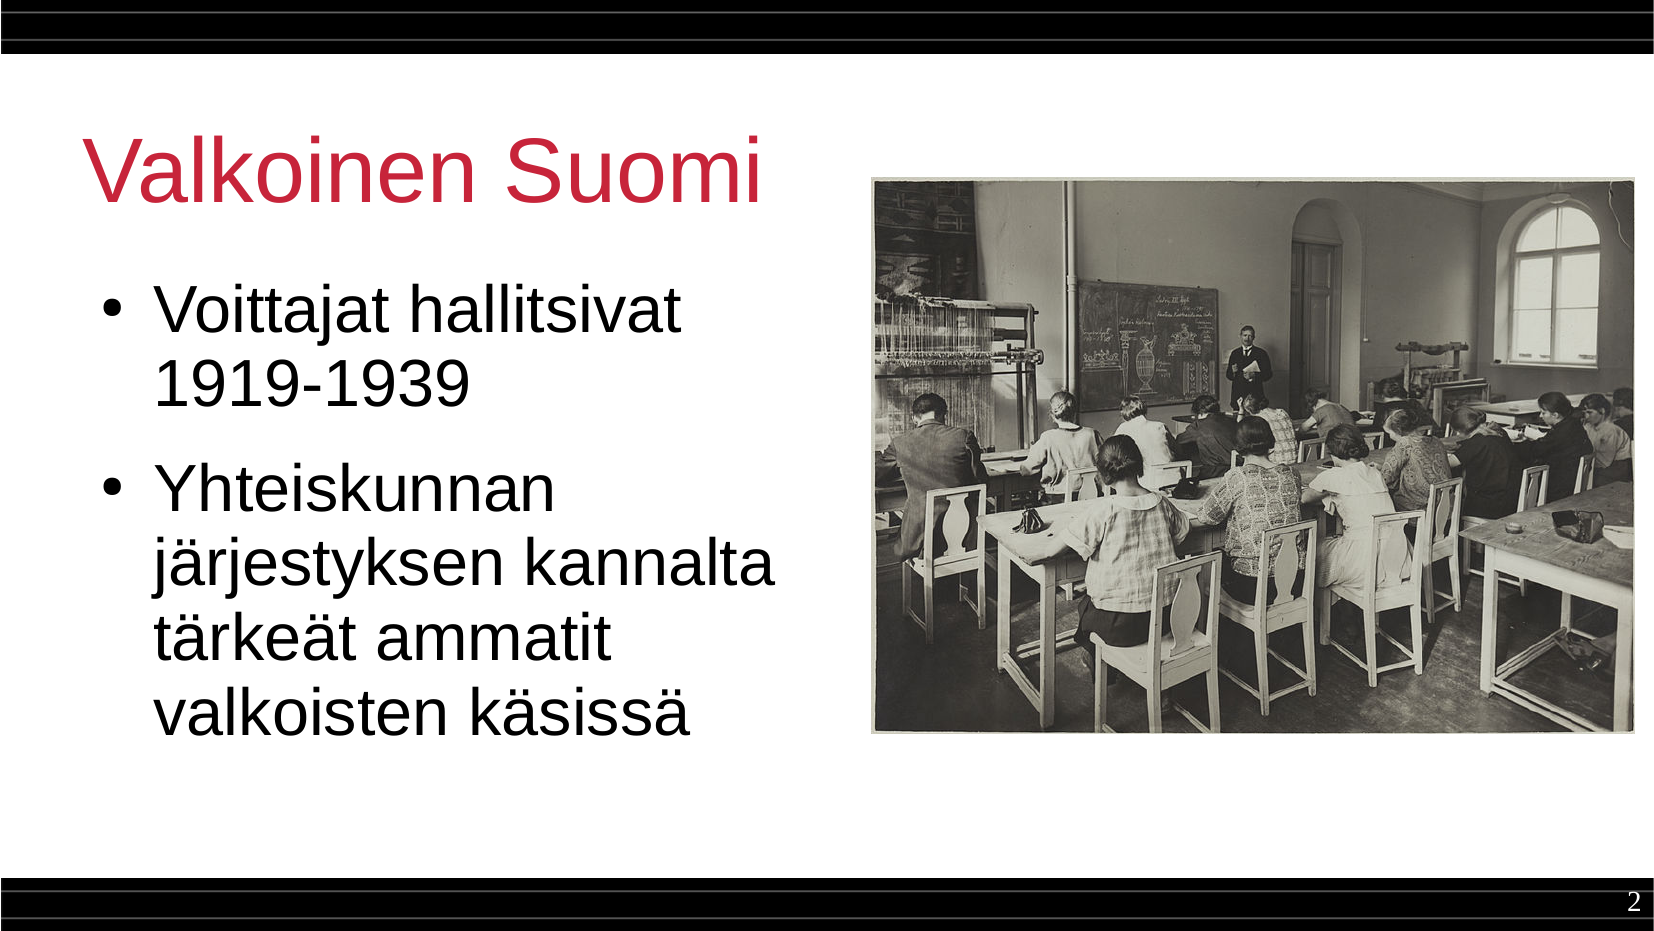

# Valkoinen Suomi
Voittajat hallitsivat 1919-1939
Yhteiskunnan järjestyksen kannalta tärkeät ammatit valkoisten käsissä